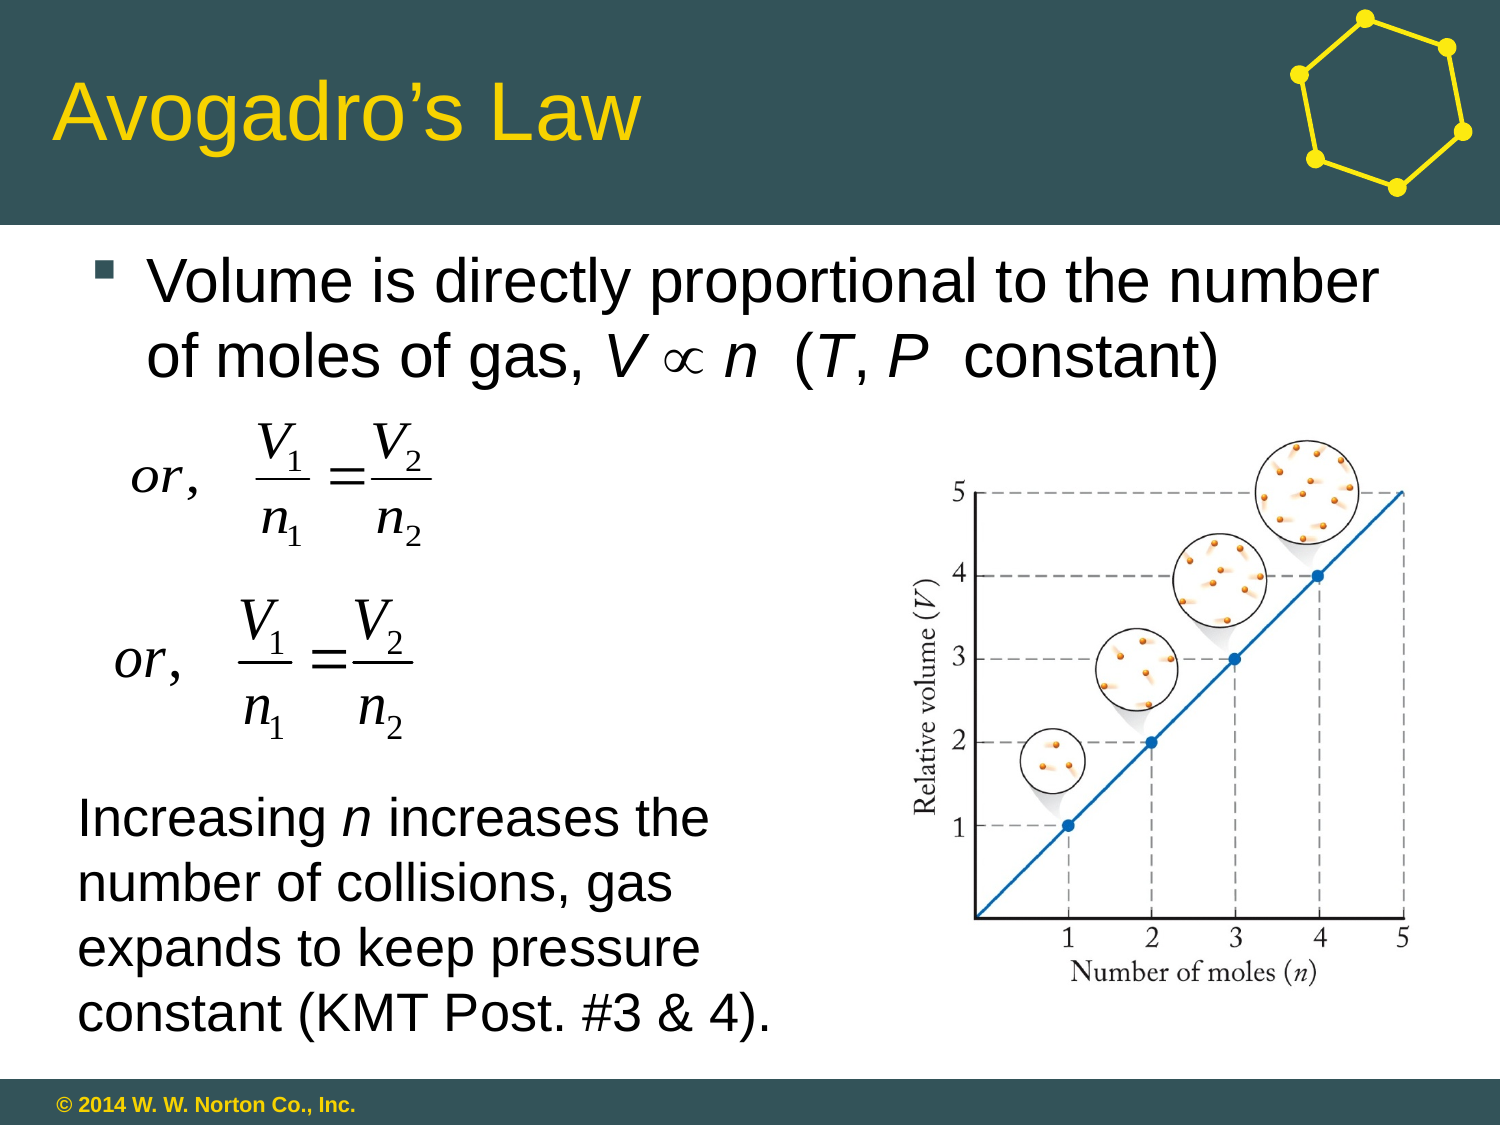

# Avogadro’s Law
Volume is directly proportional to the number of moles of gas, V  n (T, P constant)
Increasing n increases the number of collisions, gas expands to keep pressure constant (KMT Post. #3 & 4).